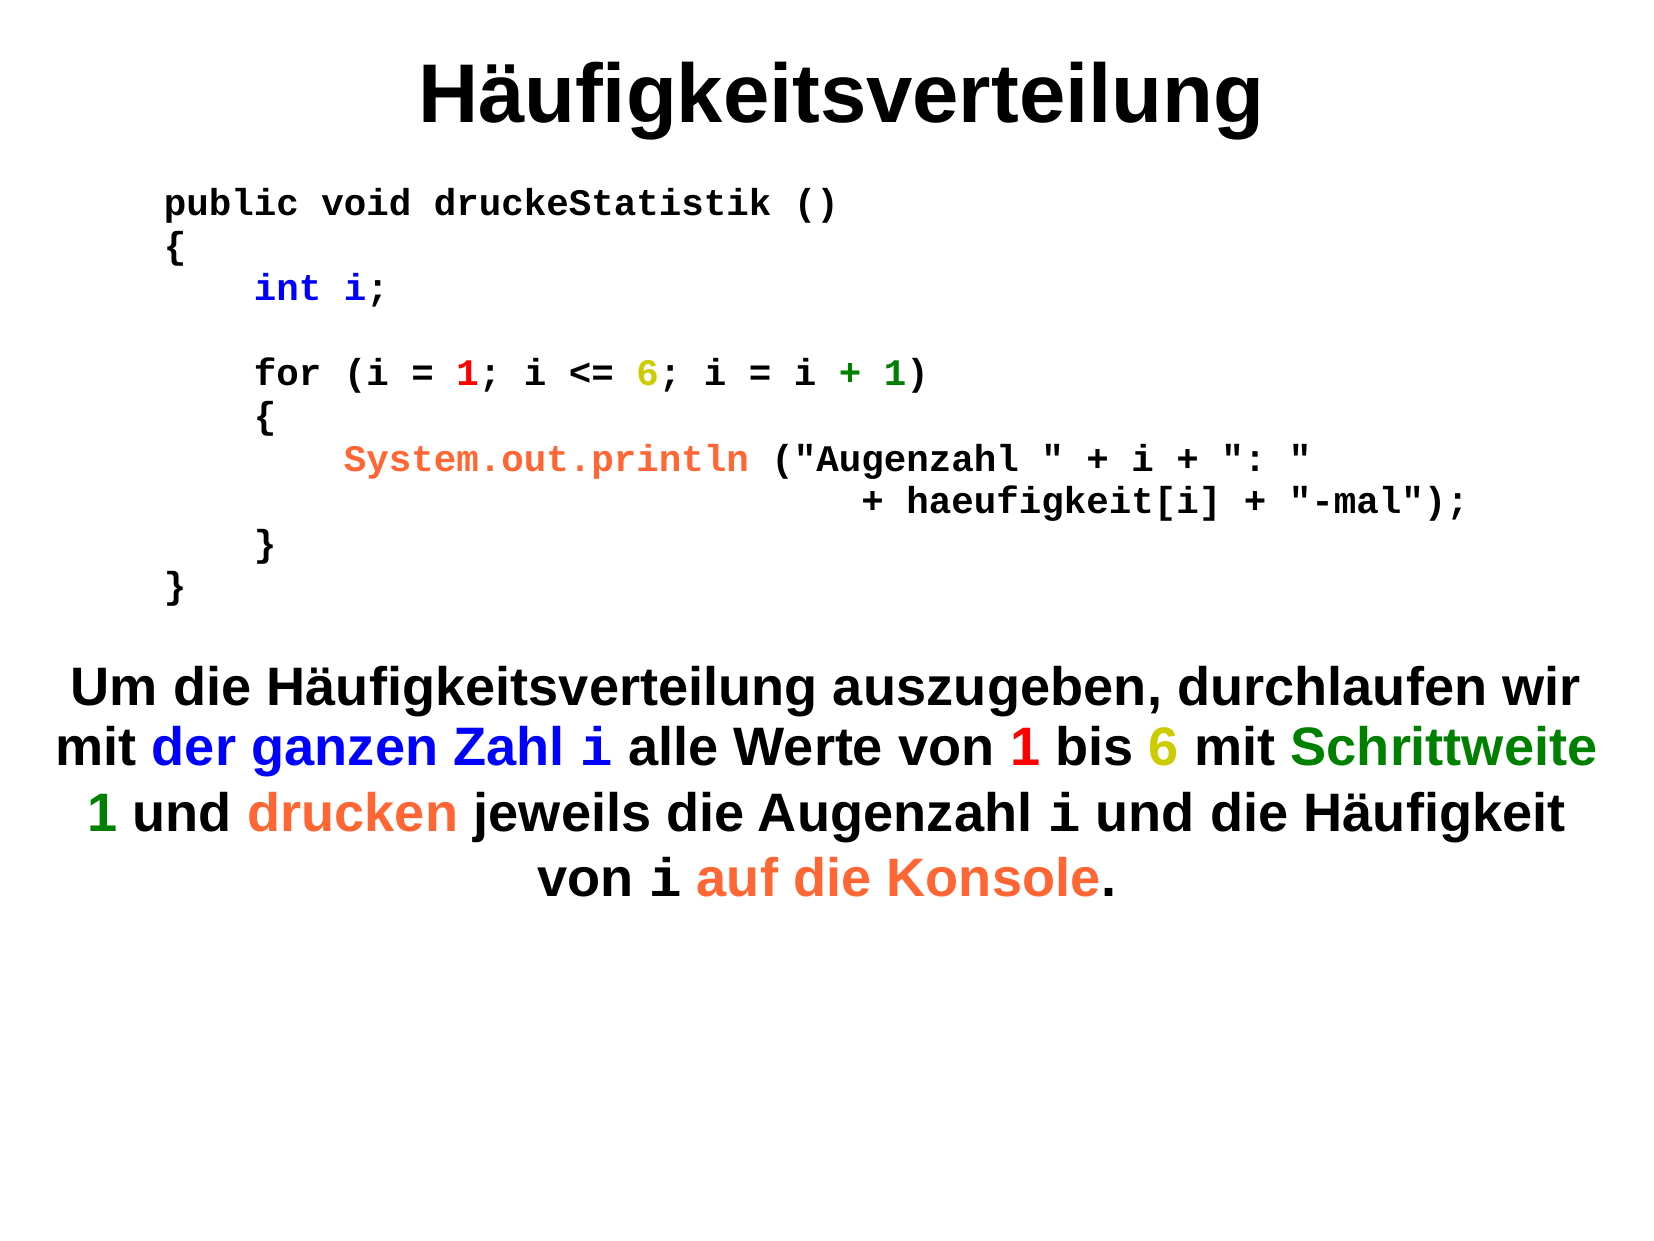

Häufigkeitsverteilung
 public void druckeStatistik ()
 {
 int i;
 for (i = 1; i <= 6; i = i + 1)
 {
 System.out.println ("Augenzahl " + i + ": "
 + haeufigkeit[i] + "-mal");
 }
 }
Um die Häufigkeitsverteilung auszugeben, durchlaufen wir mit der ganzen Zahl i alle Werte von 1 bis 6 mit Schrittweite 1 und drucken jeweils die Augenzahl i und die Häufigkeit von i auf die Konsole.